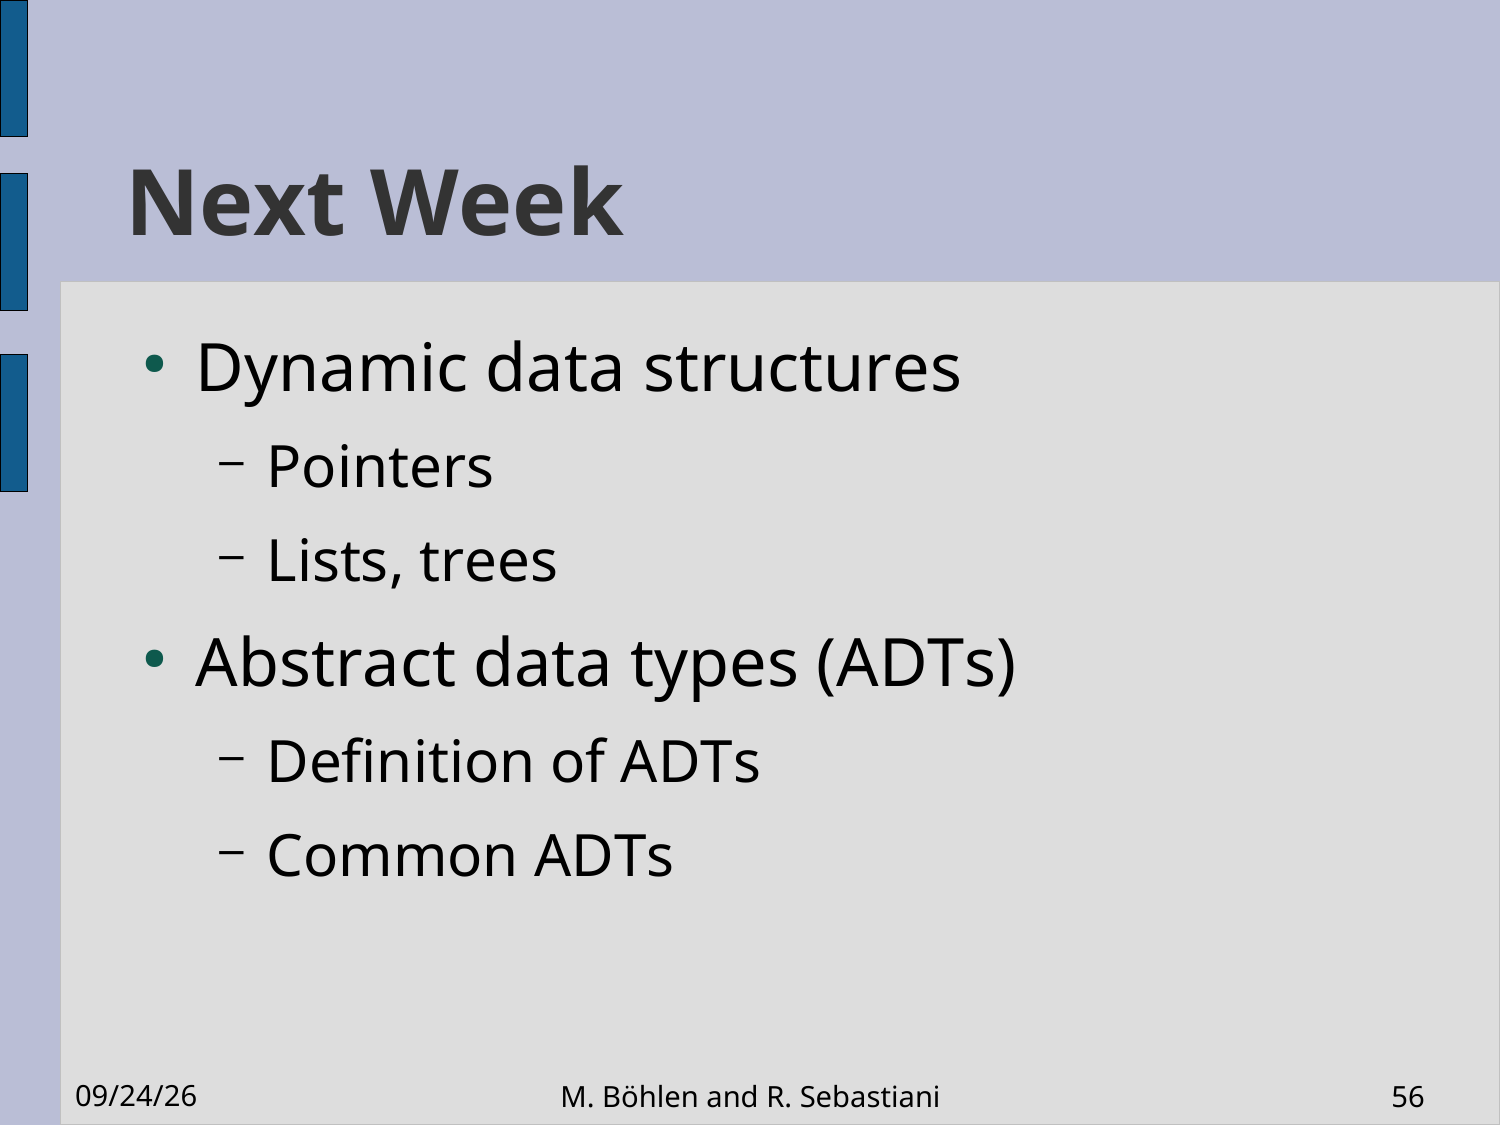

# Next Week
Dynamic data structures
Pointers
Lists, trees
Abstract data types (ADTs)
Definition of ADTs
Common ADTs
M. Böhlen and R. Sebastiani
56